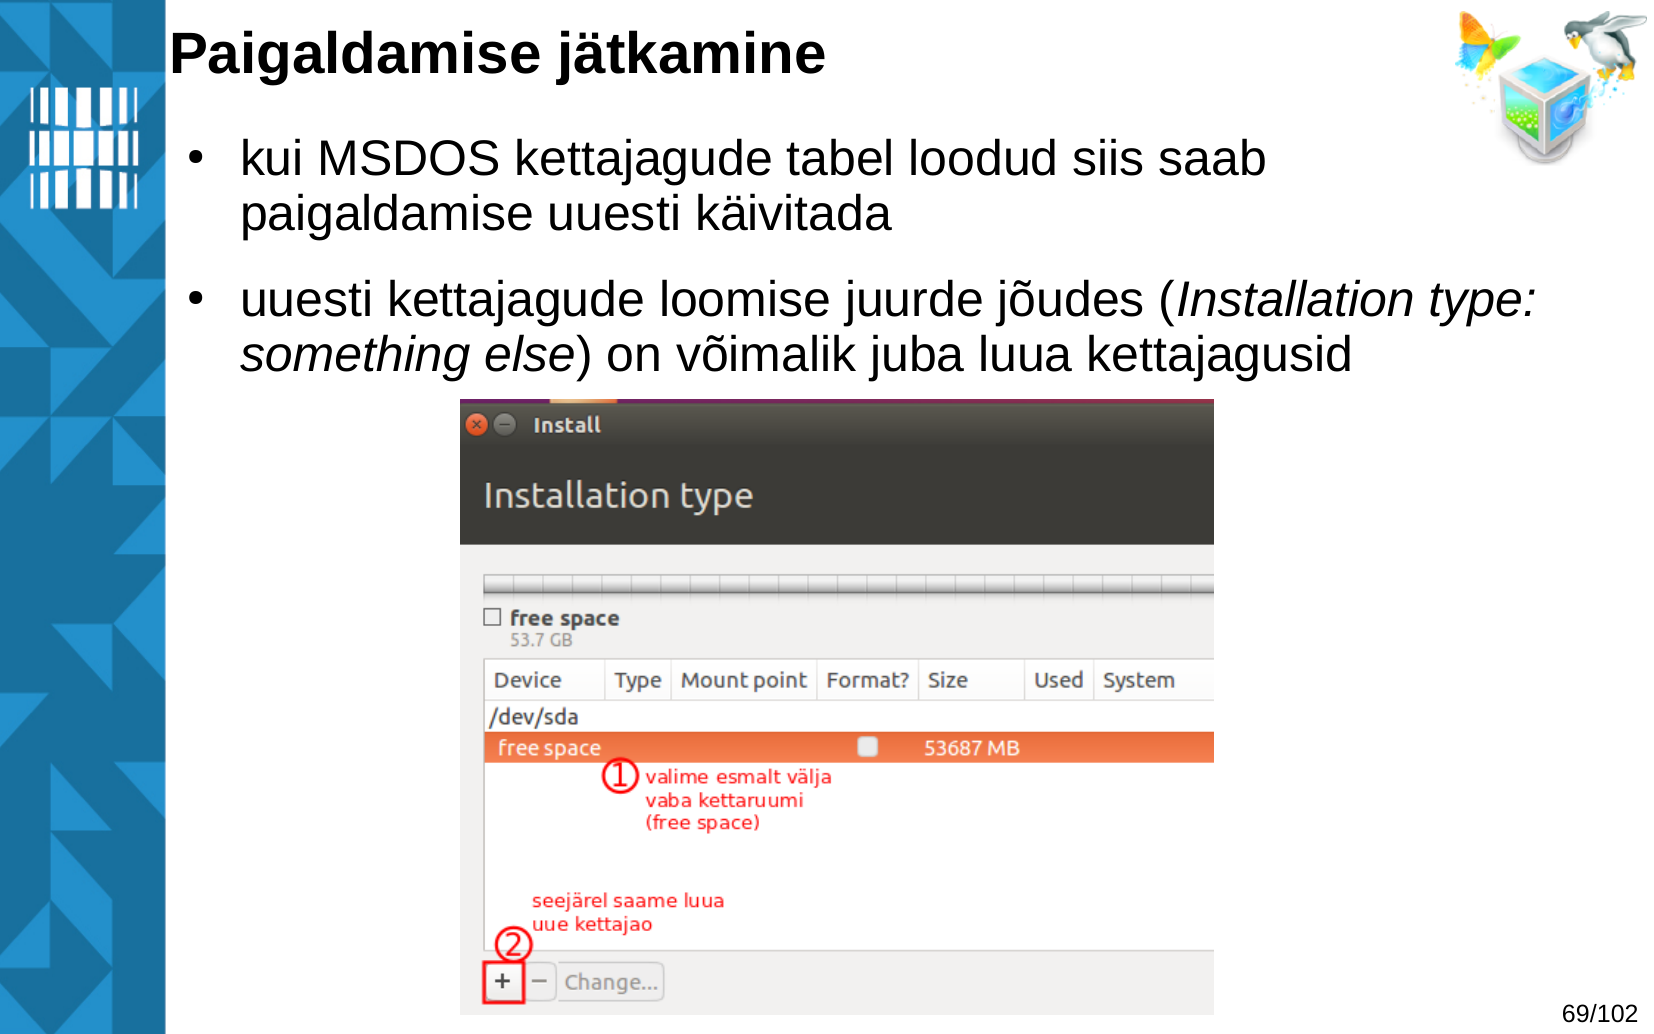

# Paigaldamise jätkamine
kui MSDOS kettajagude tabel loodud siis saab
paigaldamise uuesti käivitada
uuesti kettajagude loomise juurde jõudes (Installation type: something else) on võimalik juba luua kettajagusid